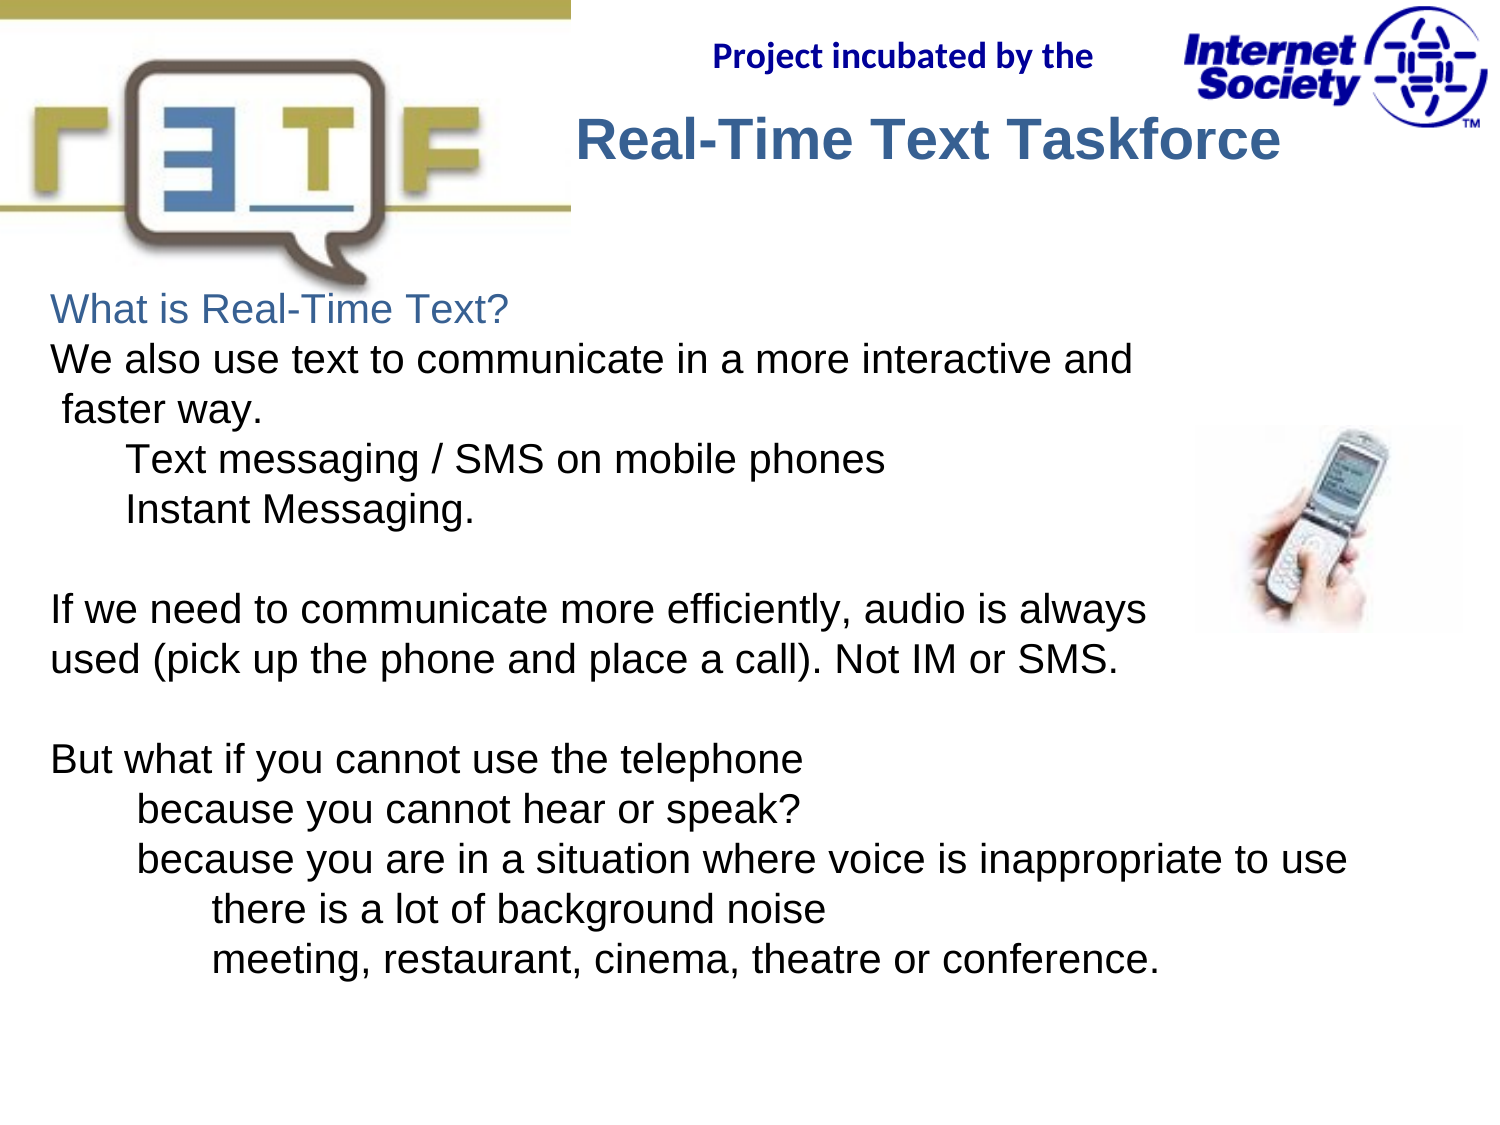

What is Real-Time Text?
We also use text to communicate in a more interactive and
 faster way.
Text messaging / SMS on mobile phones
Instant Messaging.
If we need to communicate more efficiently, audio is always
used (pick up the phone and place a call). Not IM or SMS.
But what if you cannot use the telephone
 because you cannot hear or speak?
 because you are in a situation where voice is inappropriate to use
 there is a lot of background noise
 meeting, restaurant, cinema, theatre or conference.